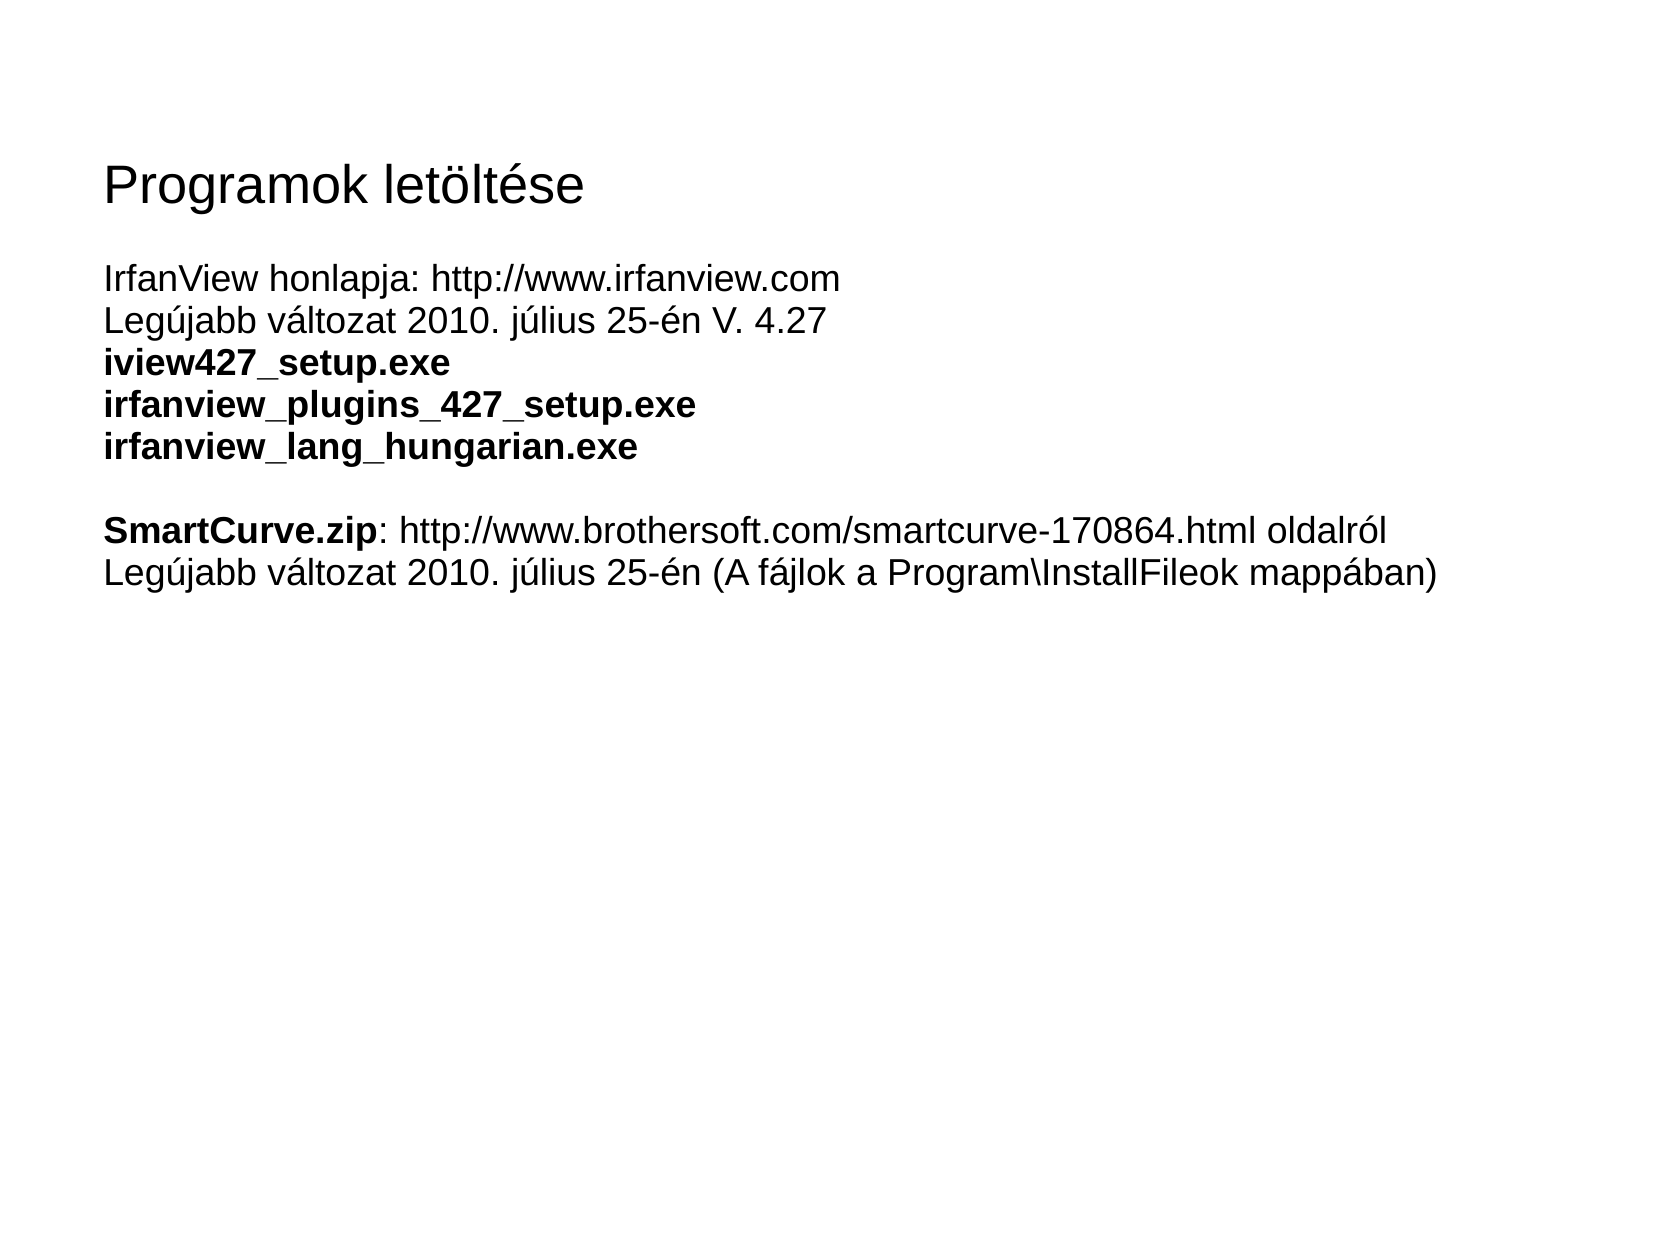

Programok letöltése
IrfanView honlapja: http://www.irfanview.com
Legújabb változat 2010. július 25-én V. 4.27
iview427_setup.exe
irfanview_plugins_427_setup.exe
irfanview_lang_hungarian.exe
SmartCurve.zip: http://www.brothersoft.com/smartcurve-170864.html oldalról
Legújabb változat 2010. július 25-én (A fájlok a Program\InstallFileok mappában)